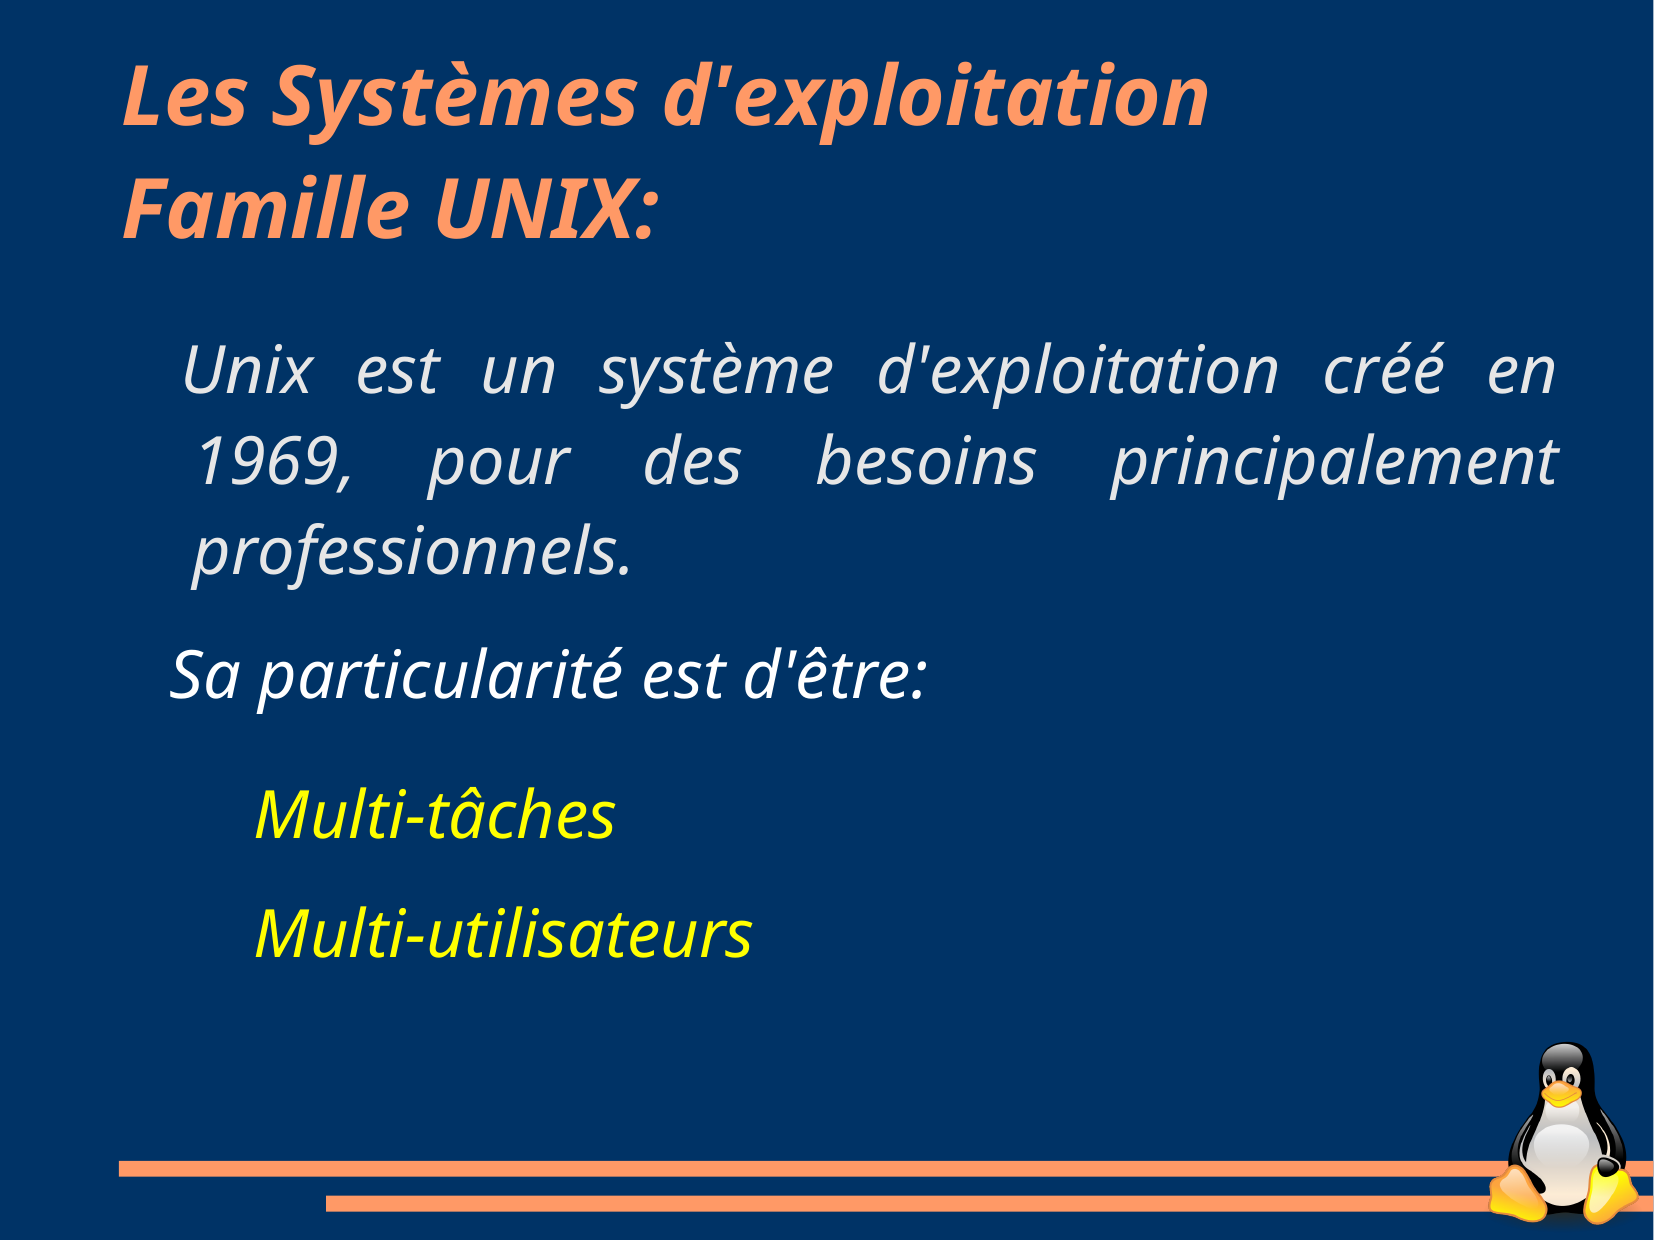

# Les Systèmes d'exploitation Famille UNIX:
 Unix est un système d'exploitation créé en 1969, pour des besoins principalement professionnels.
Sa particularité est d'être:
Multi-tâches
Multi-utilisateurs